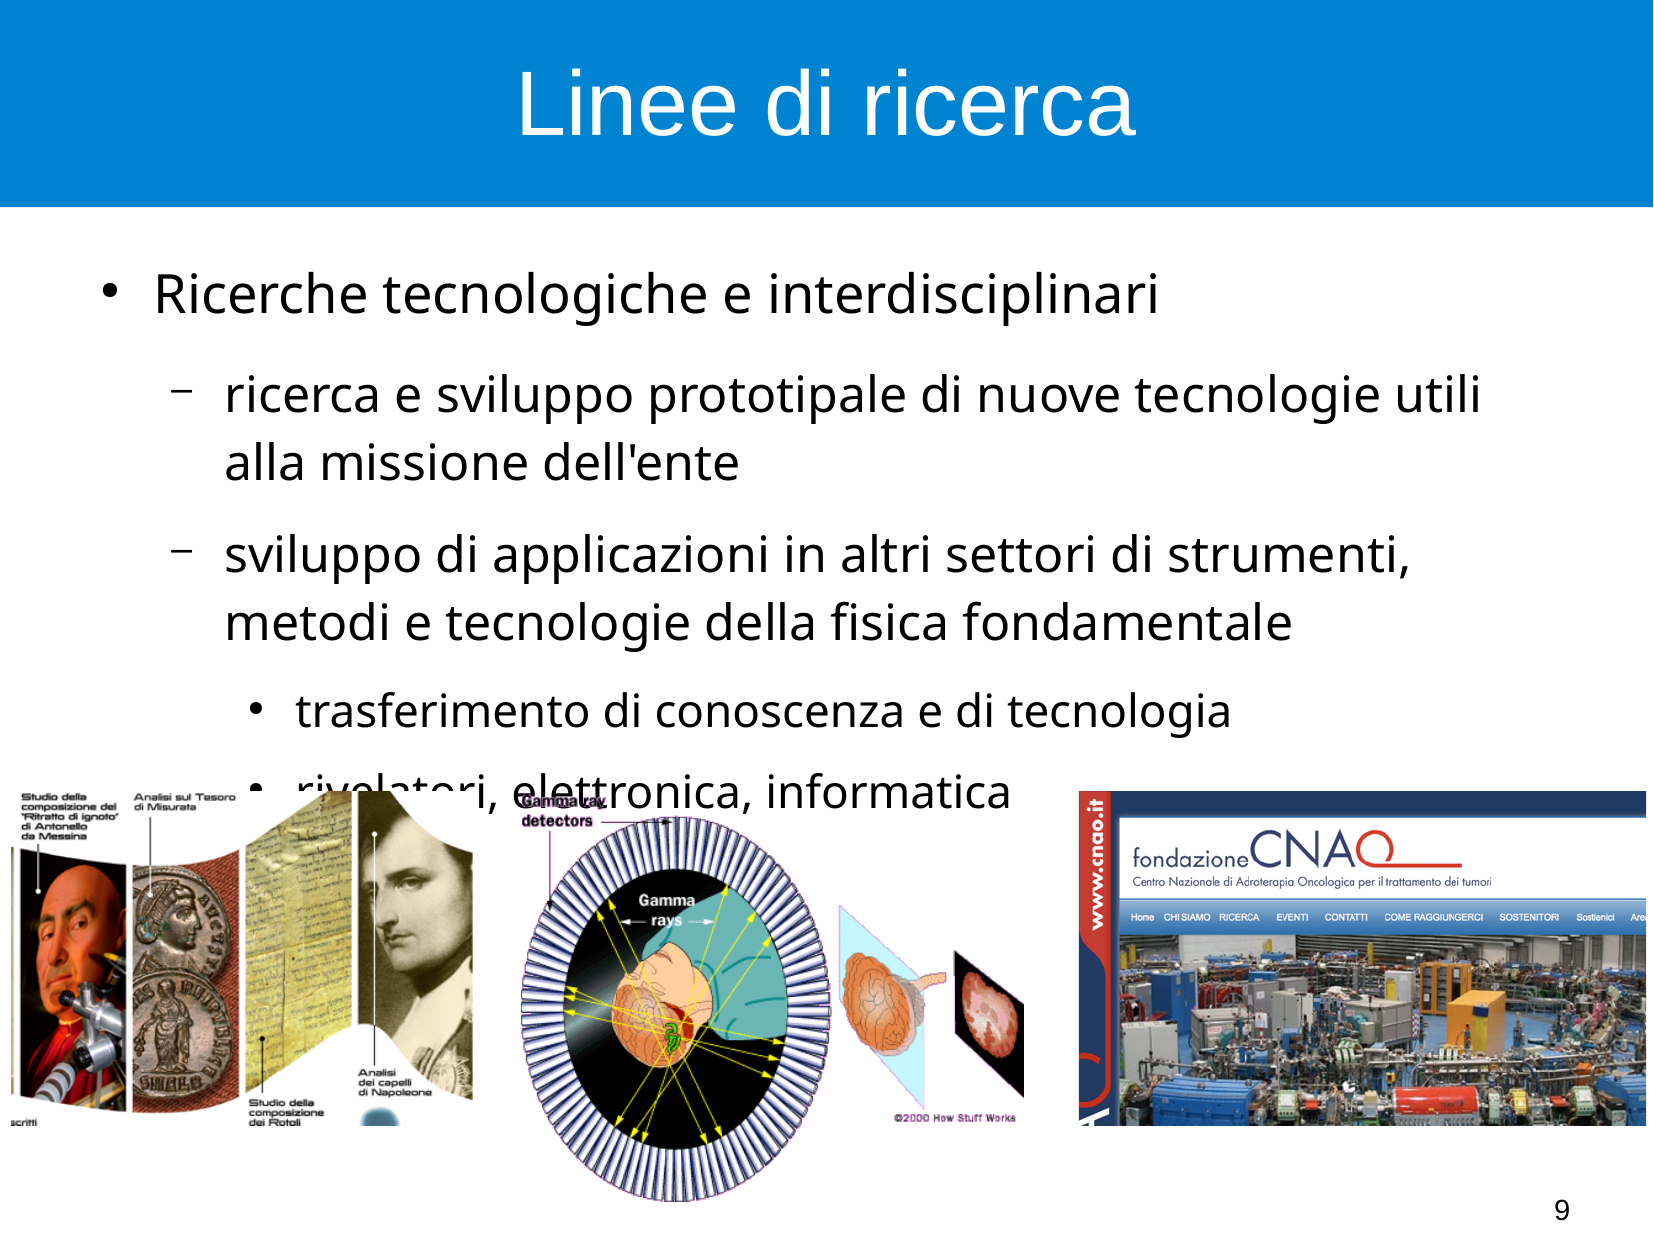

# Linee di ricerca
Ricerche tecnologiche e interdisciplinari
ricerca e sviluppo prototipale di nuove tecnologie utili alla missione dell'ente
sviluppo di applicazioni in altri settori di strumenti, metodi e tecnologie della fisica fondamentale
trasferimento di conoscenza e di tecnologia
rivelatori, elettronica, informatica
9